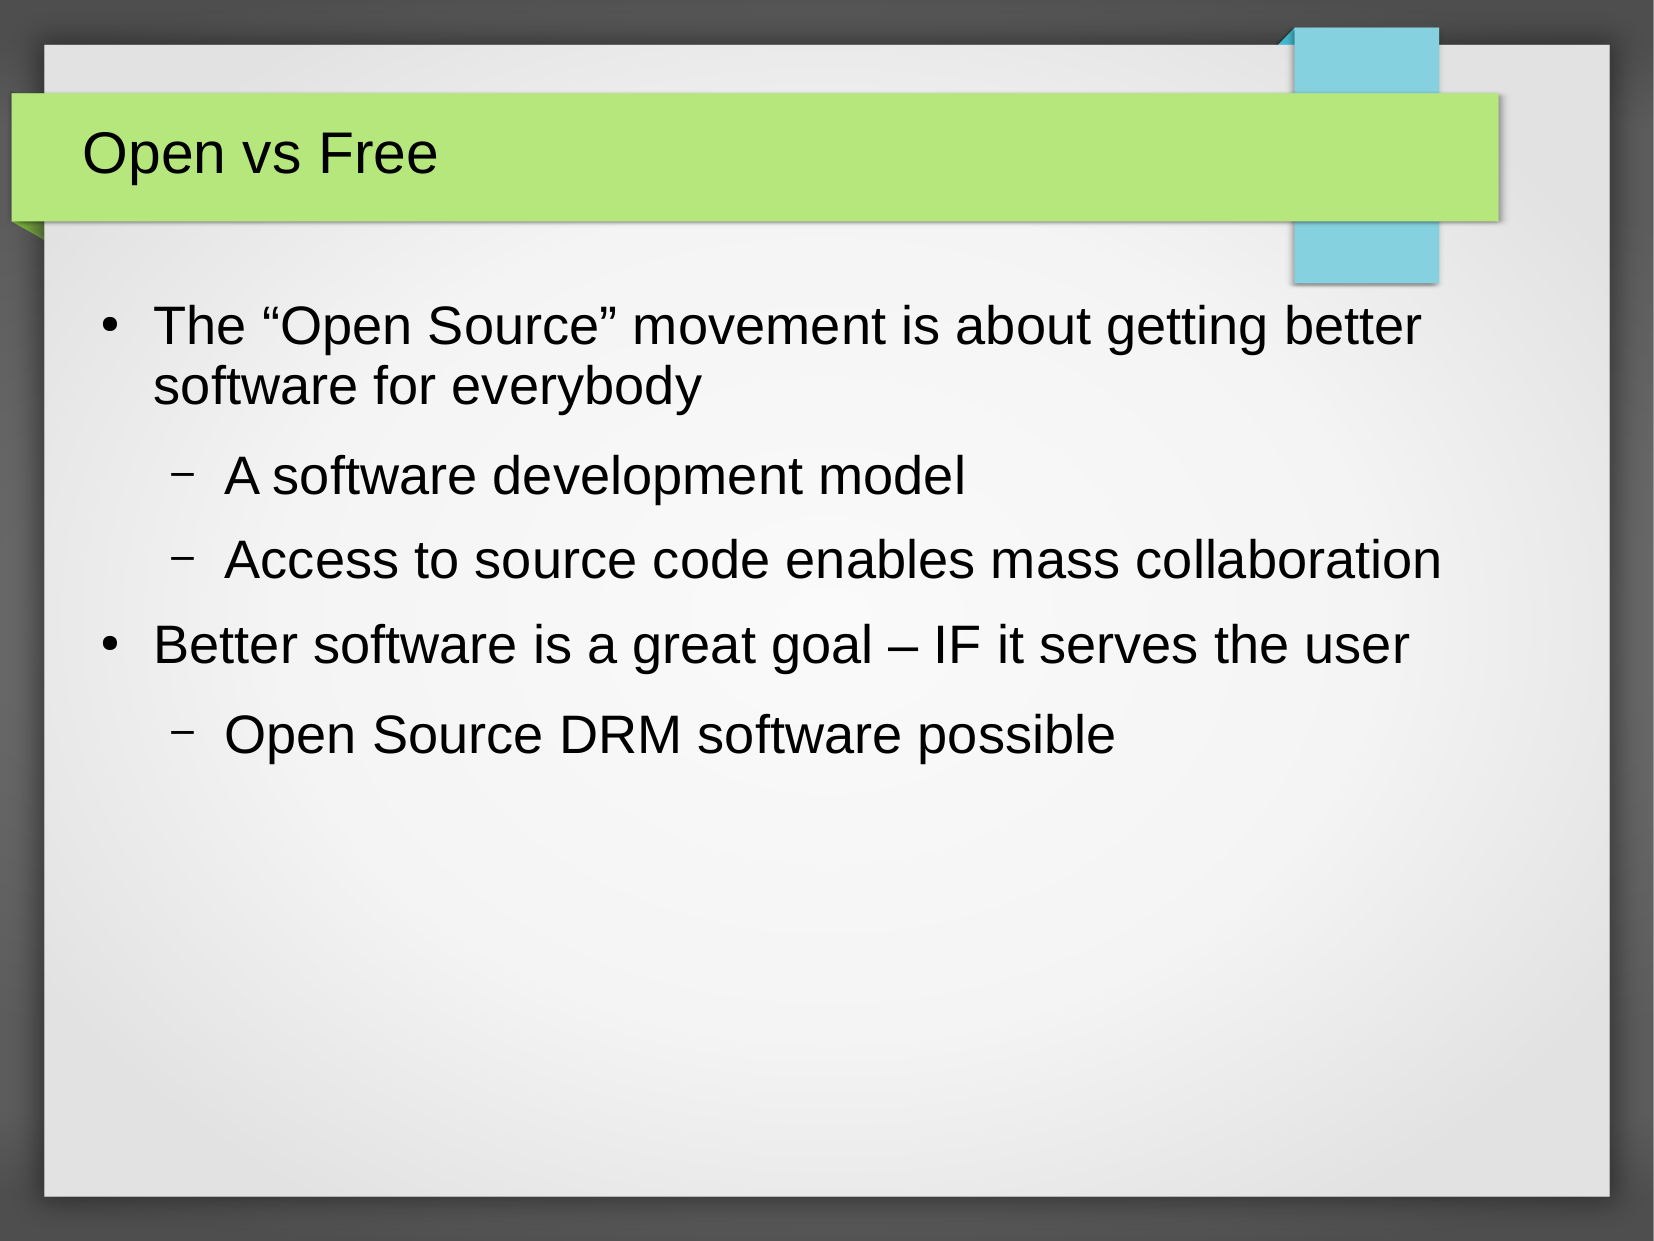

# Open vs Free
The “Open Source” movement is about getting better software for everybody
A software development model
Access to source code enables mass collaboration
Better software is a great goal – IF it serves the user
Open Source DRM software possible